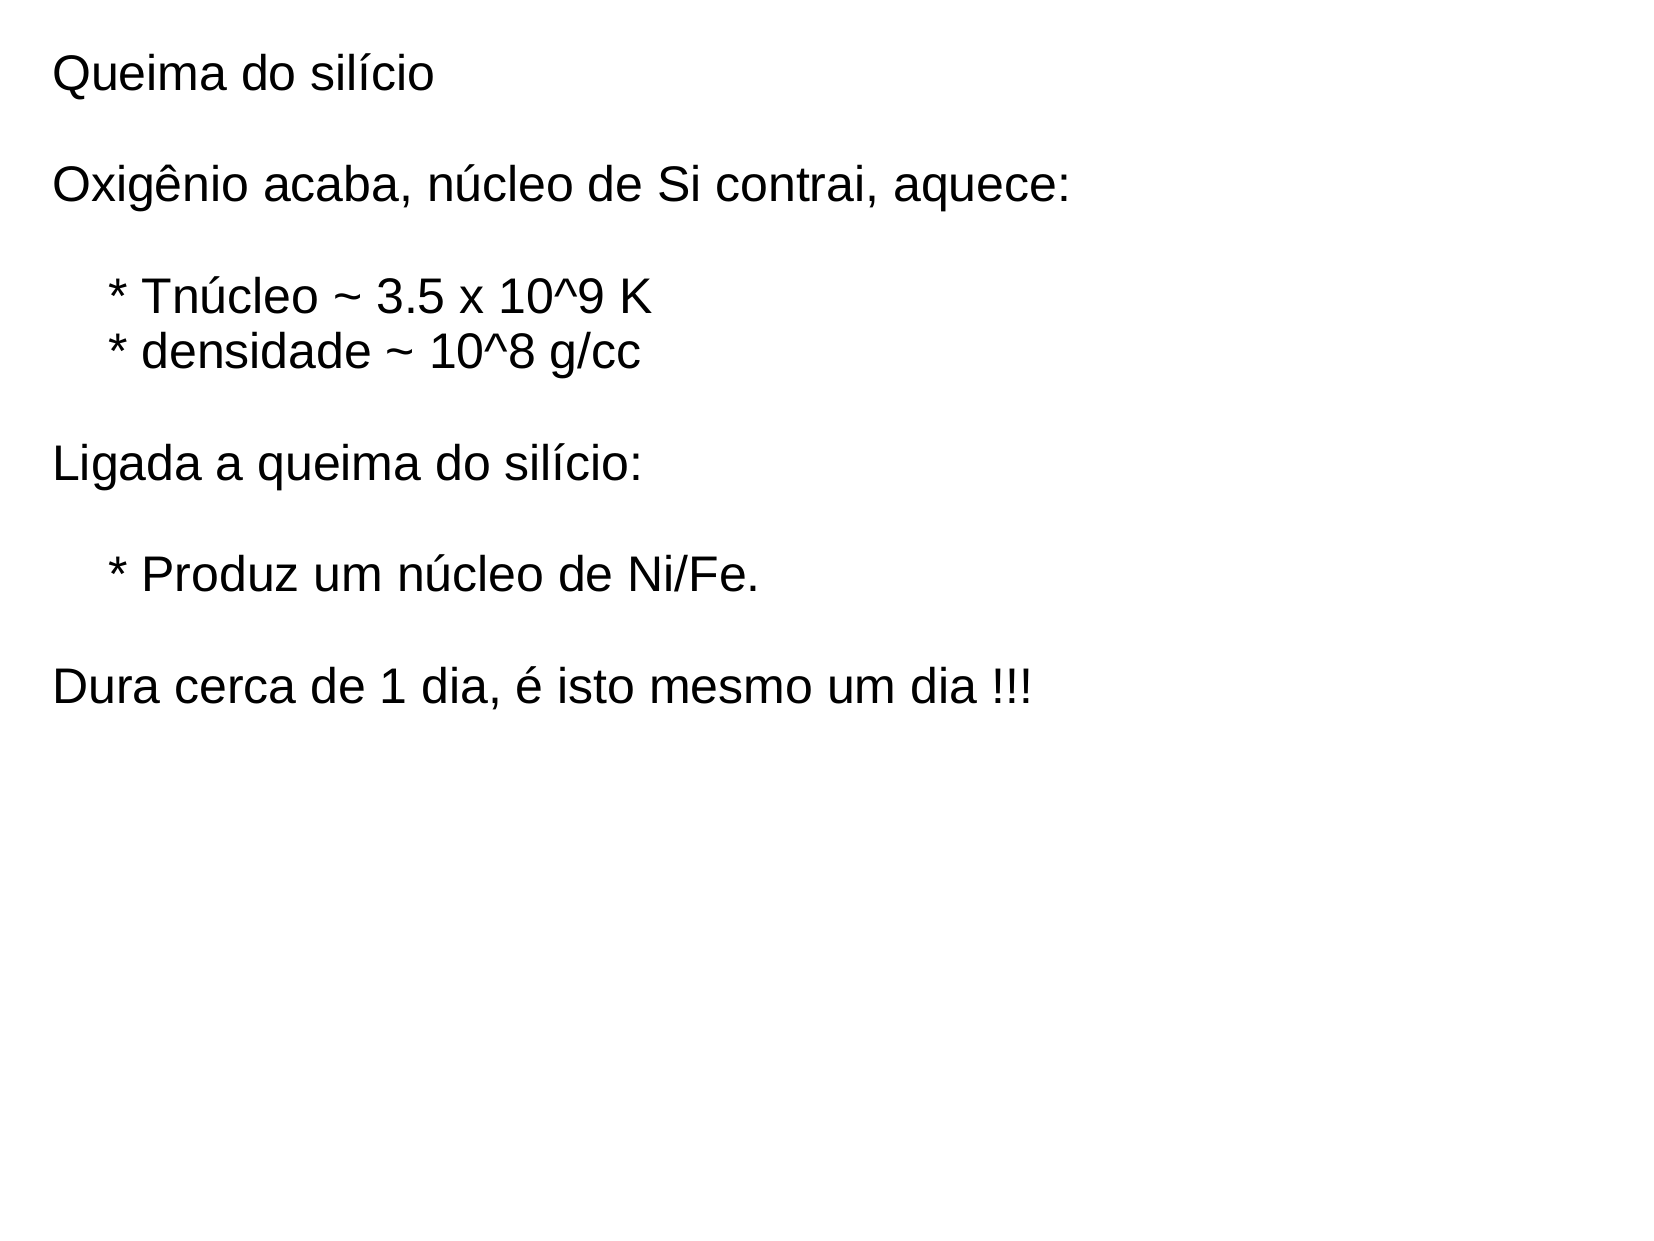

Queima do silício
Oxigênio acaba, núcleo de Si contrai, aquece:
 * Tnúcleo ~ 3.5 x 10^9 K
 * densidade ~ 10^8 g/cc
Ligada a queima do silício:
 * Produz um núcleo de Ni/Fe.
Dura cerca de 1 dia, é isto mesmo um dia !!!